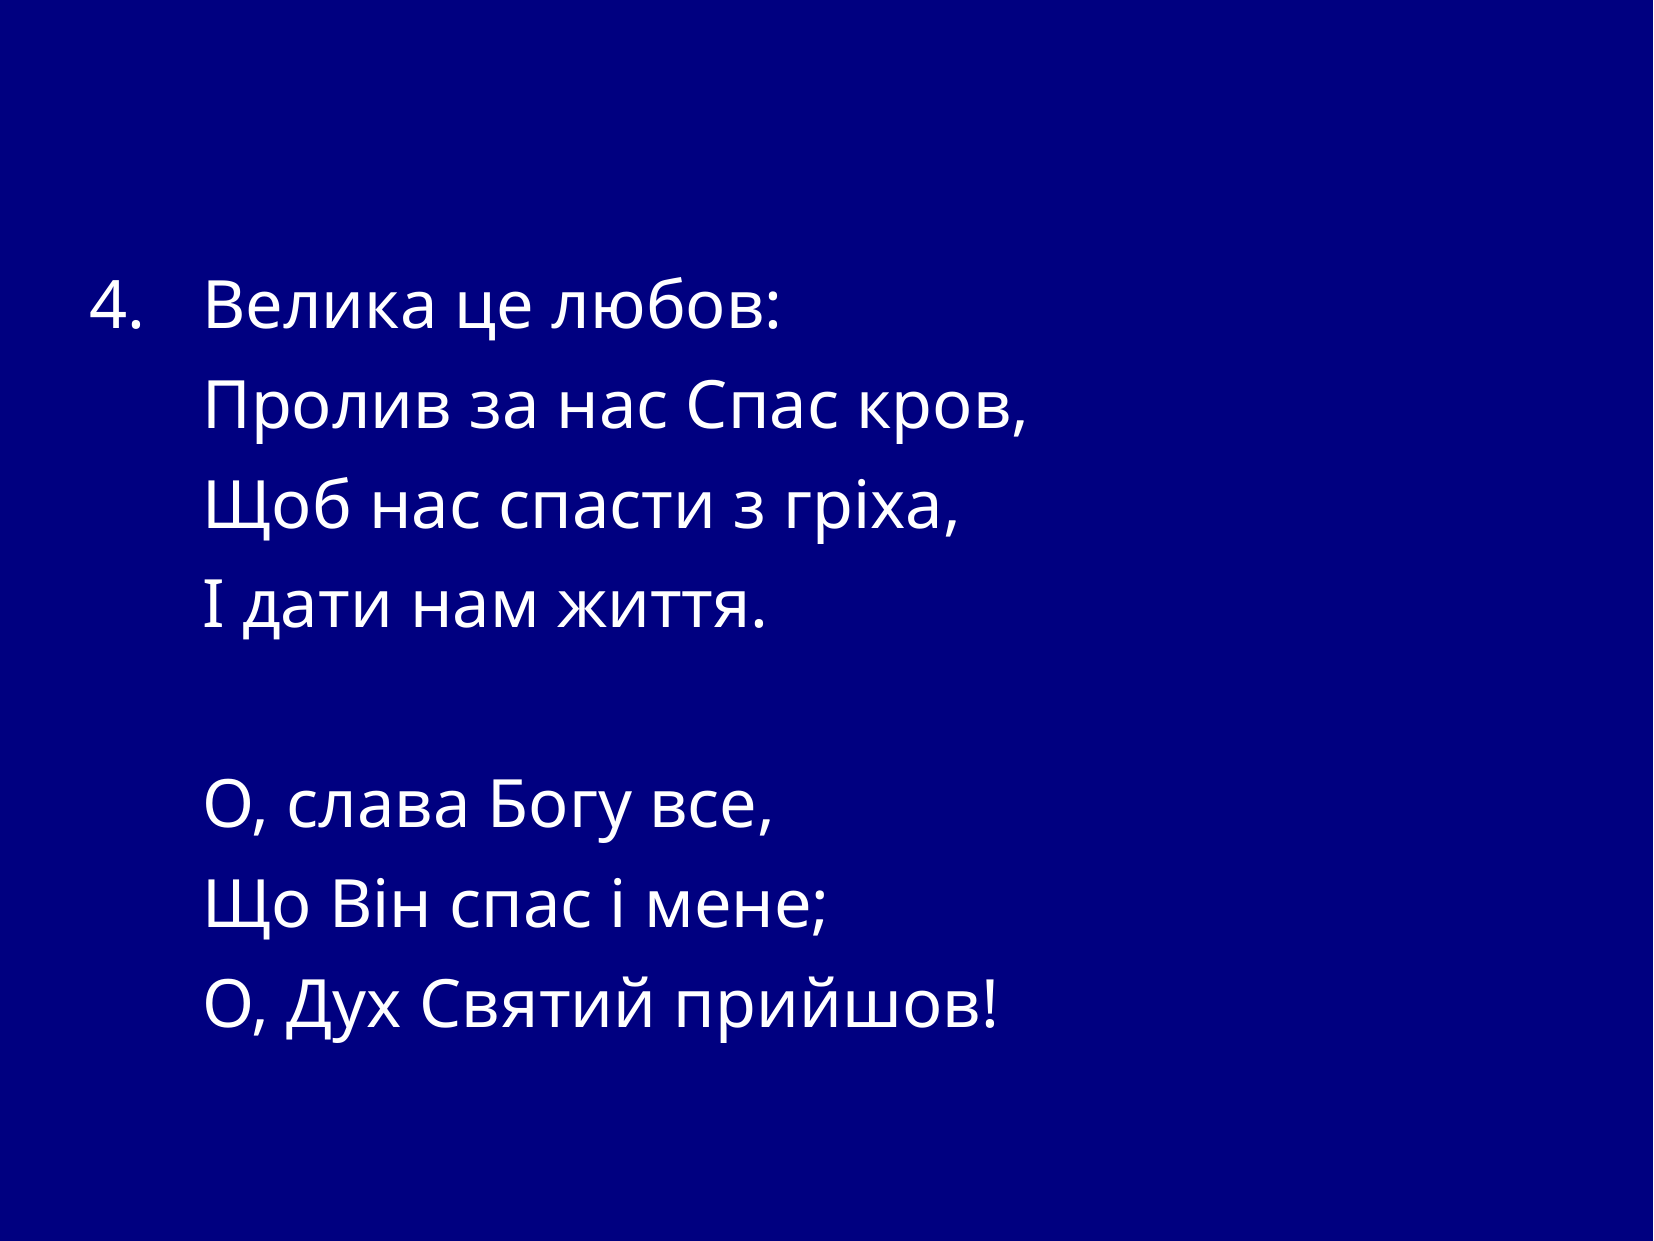

4.	Велика це любов:
	Пролив за нас Спас кров,
	Щоб нас спасти з гріха,
	І дати нам життя.
	О, слава Богу все,
	Що Він спас і мене;
	О, Дух Святий прийшов!